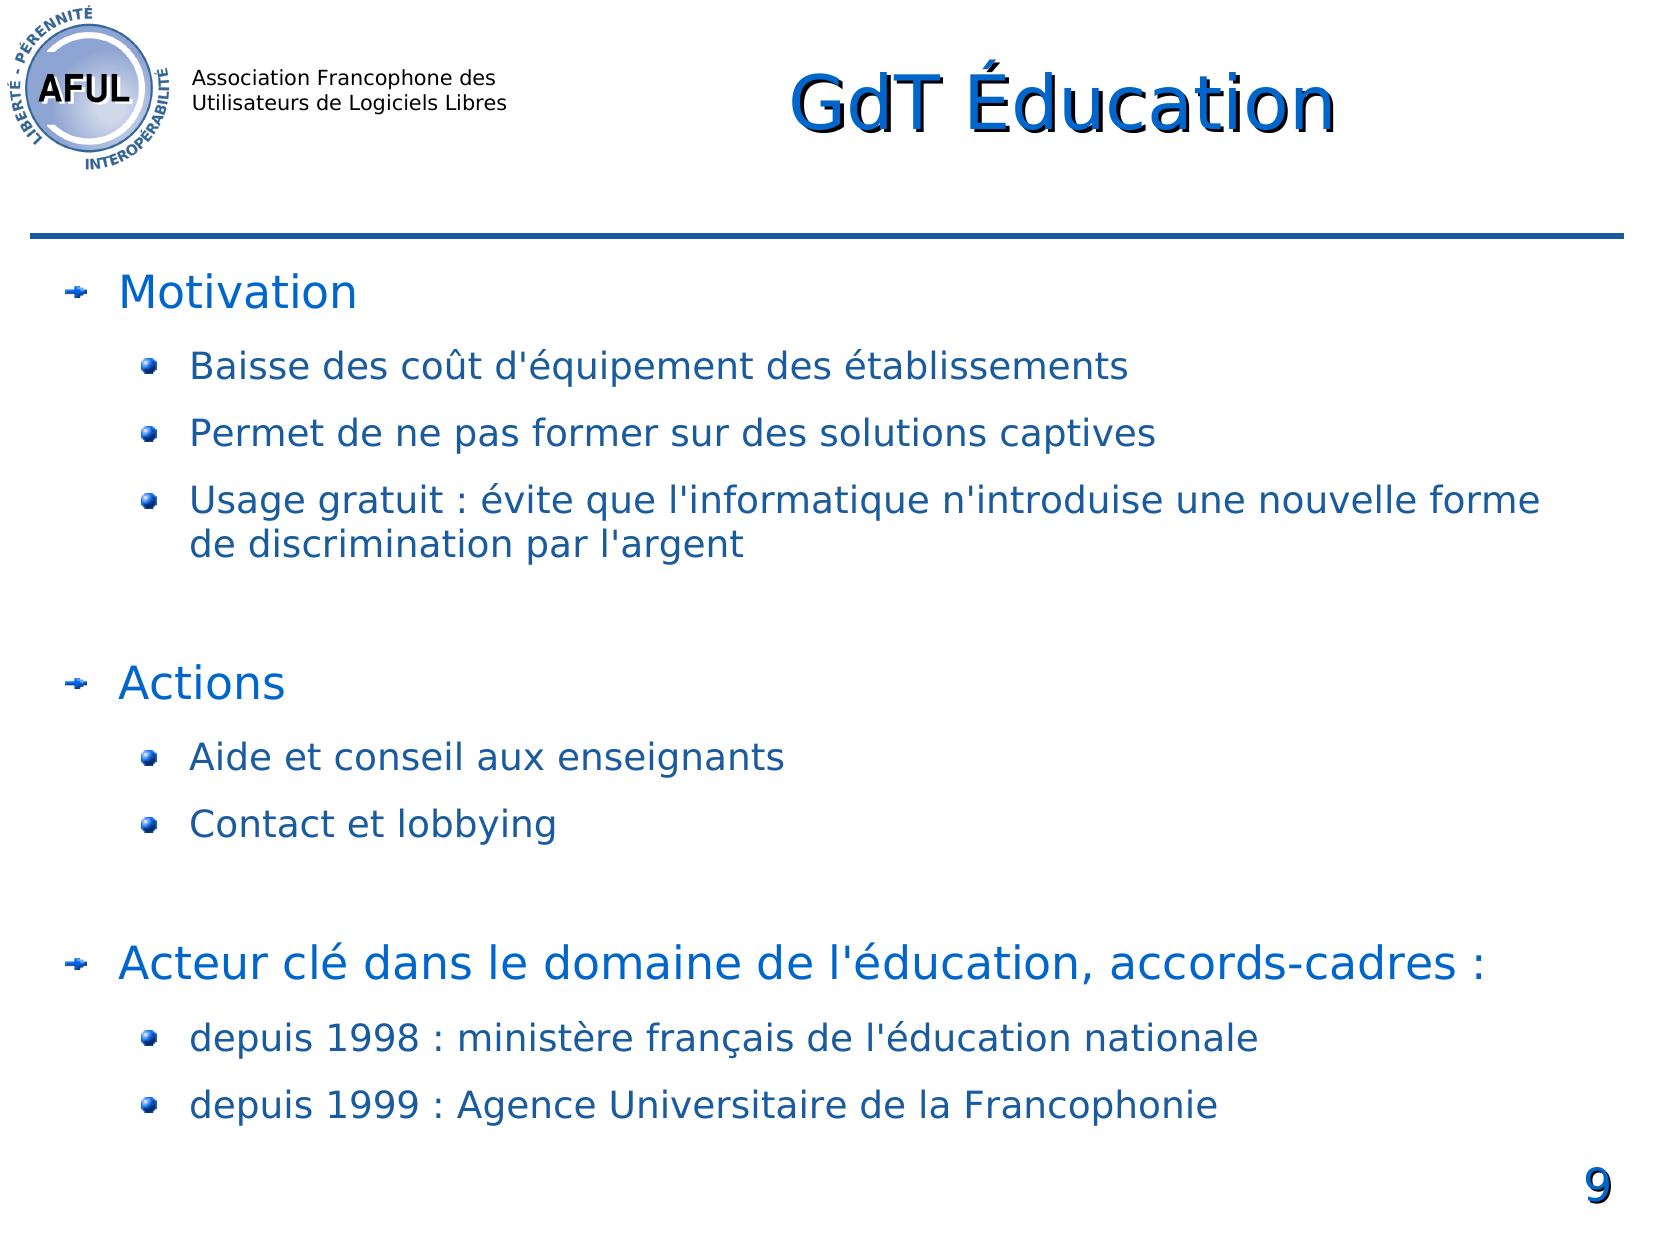

# GdT Éducation
Motivation
Baisse des coût d'équipement des établissements
Permet de ne pas former sur des solutions captives
Usage gratuit : évite que l'informatique n'introduise une nouvelle forme de discrimination par l'argent
Actions
Aide et conseil aux enseignants
Contact et lobbying
Acteur clé dans le domaine de l'éducation, accords-cadres :
depuis 1998 : ministère français de l'éducation nationale
depuis 1999 : Agence Universitaire de la Francophonie